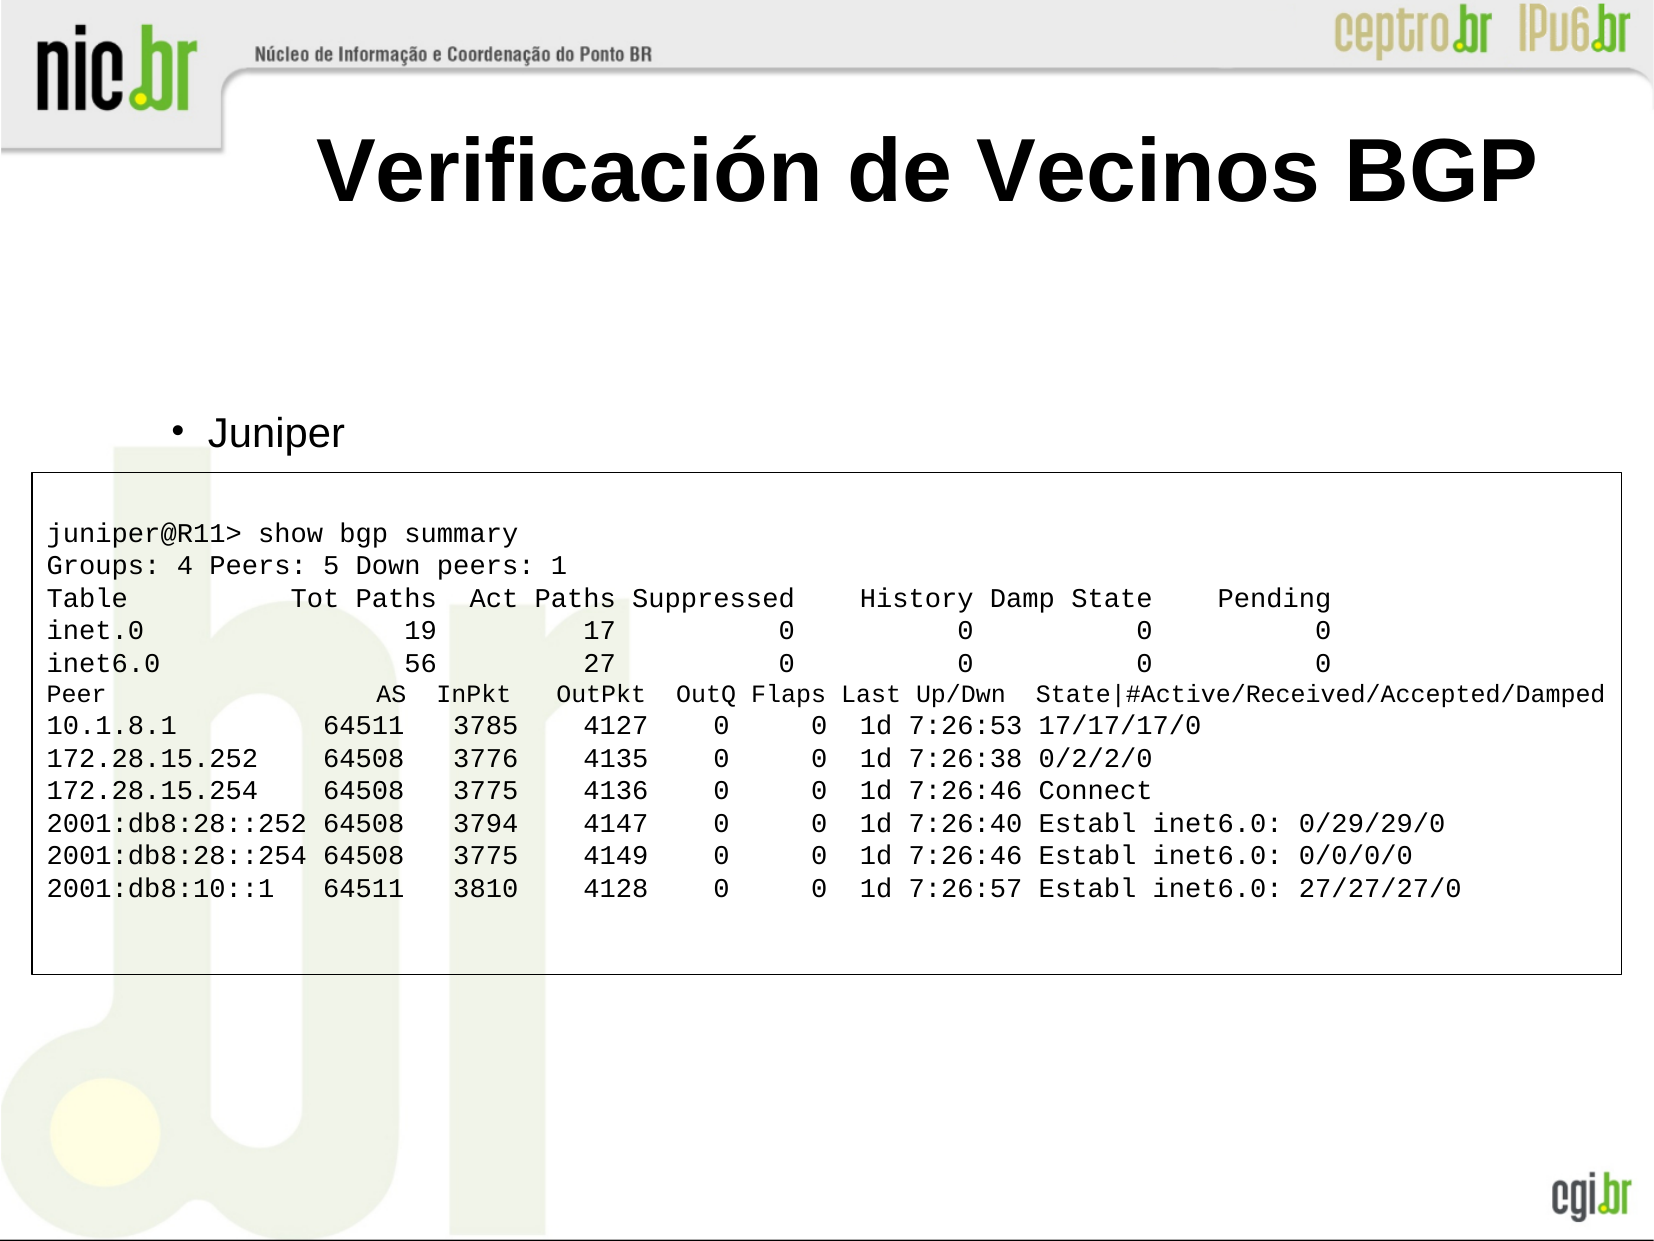

Verificación de Vecinos BGP
 Juniper
juniper@R11> show bgp summary
Groups: 4 Peers: 5 Down peers: 1
Table Tot Paths Act Paths Suppressed History Damp State Pending
inet.0 19 17 0 0 0 0
inet6.0 56 27 0 0 0 0
Peer AS InPkt OutPkt OutQ Flaps Last Up/Dwn State|#Active/Received/Accepted/Damped
10.1.8.1 64511 3785 4127 0 0 1d 7:26:53 17/17/17/0
172.28.15.252 64508 3776 4135 0 0 1d 7:26:38 0/2/2/0
172.28.15.254 64508 3775 4136 0 0 1d 7:26:46 Connect
2001:db8:28::252 64508 3794 4147 0 0 1d 7:26:40 Establ inet6.0: 0/29/29/0
2001:db8:28::254 64508 3775 4149 0 0 1d 7:26:46 Establ inet6.0: 0/0/0/0
2001:db8:10::1 64511 3810 4128 0 0 1d 7:26:57 Establ inet6.0: 27/27/27/0